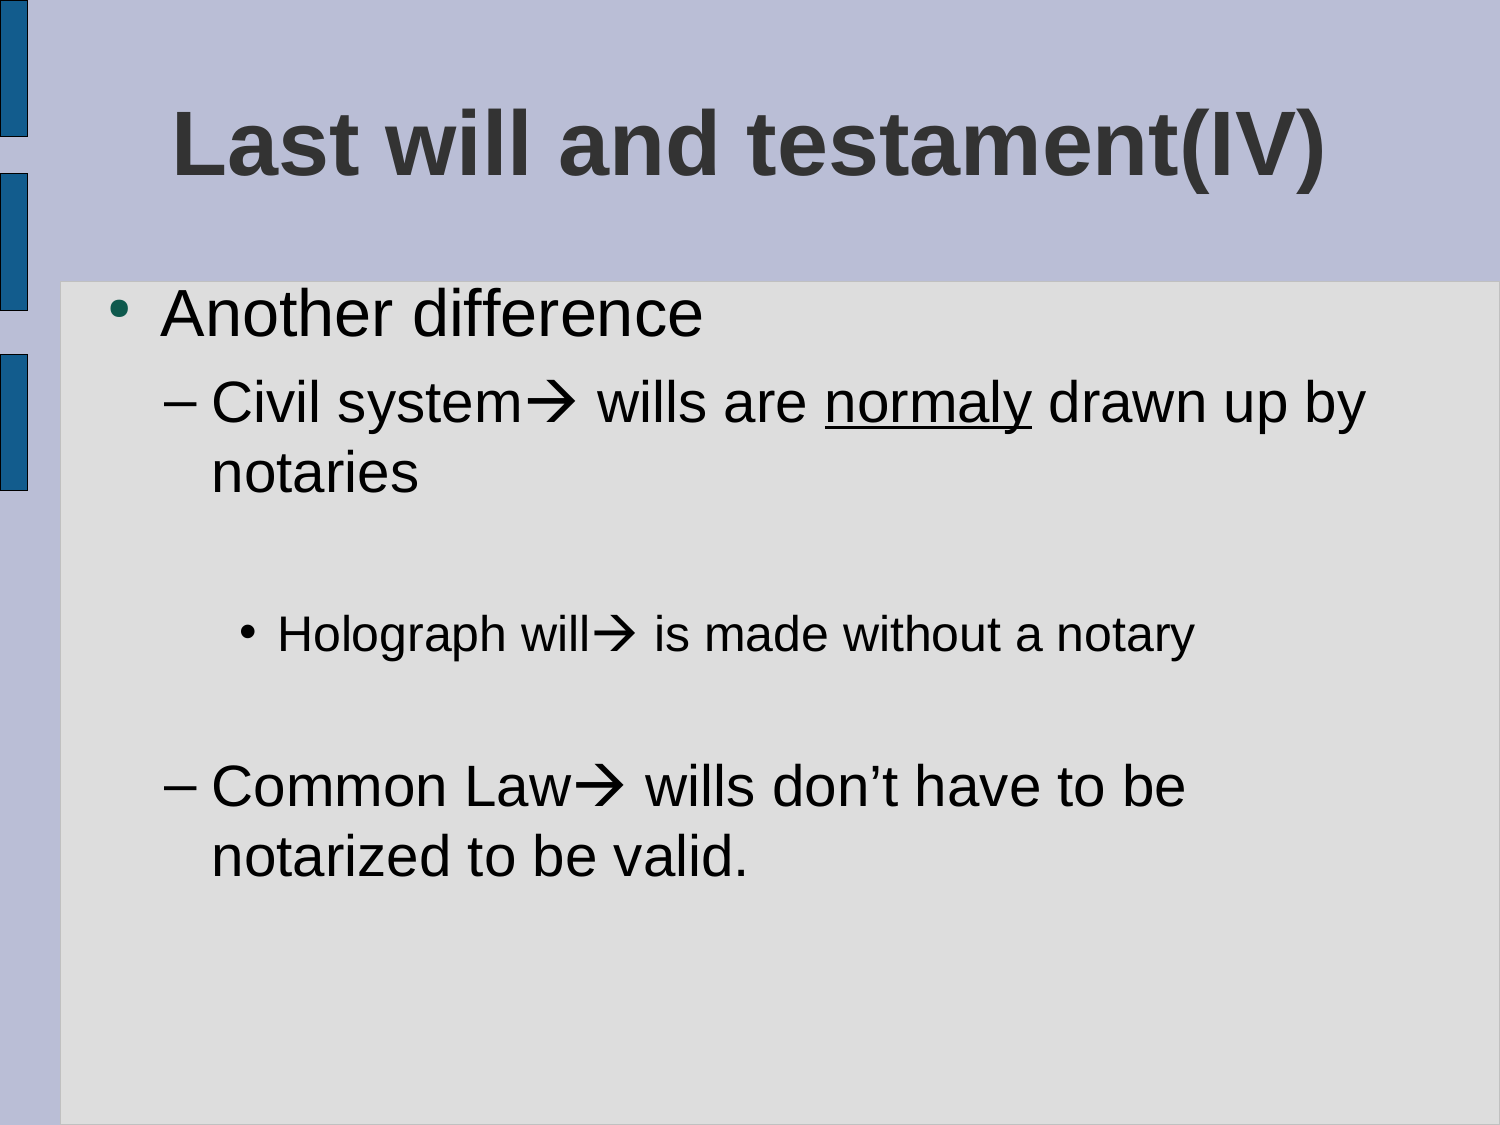

# Last will and testament(IV)
Another difference
Civil system wills are normaly drawn up by notaries
Holograph will is made without a notary
Common Law wills don’t have to be notarized to be valid.